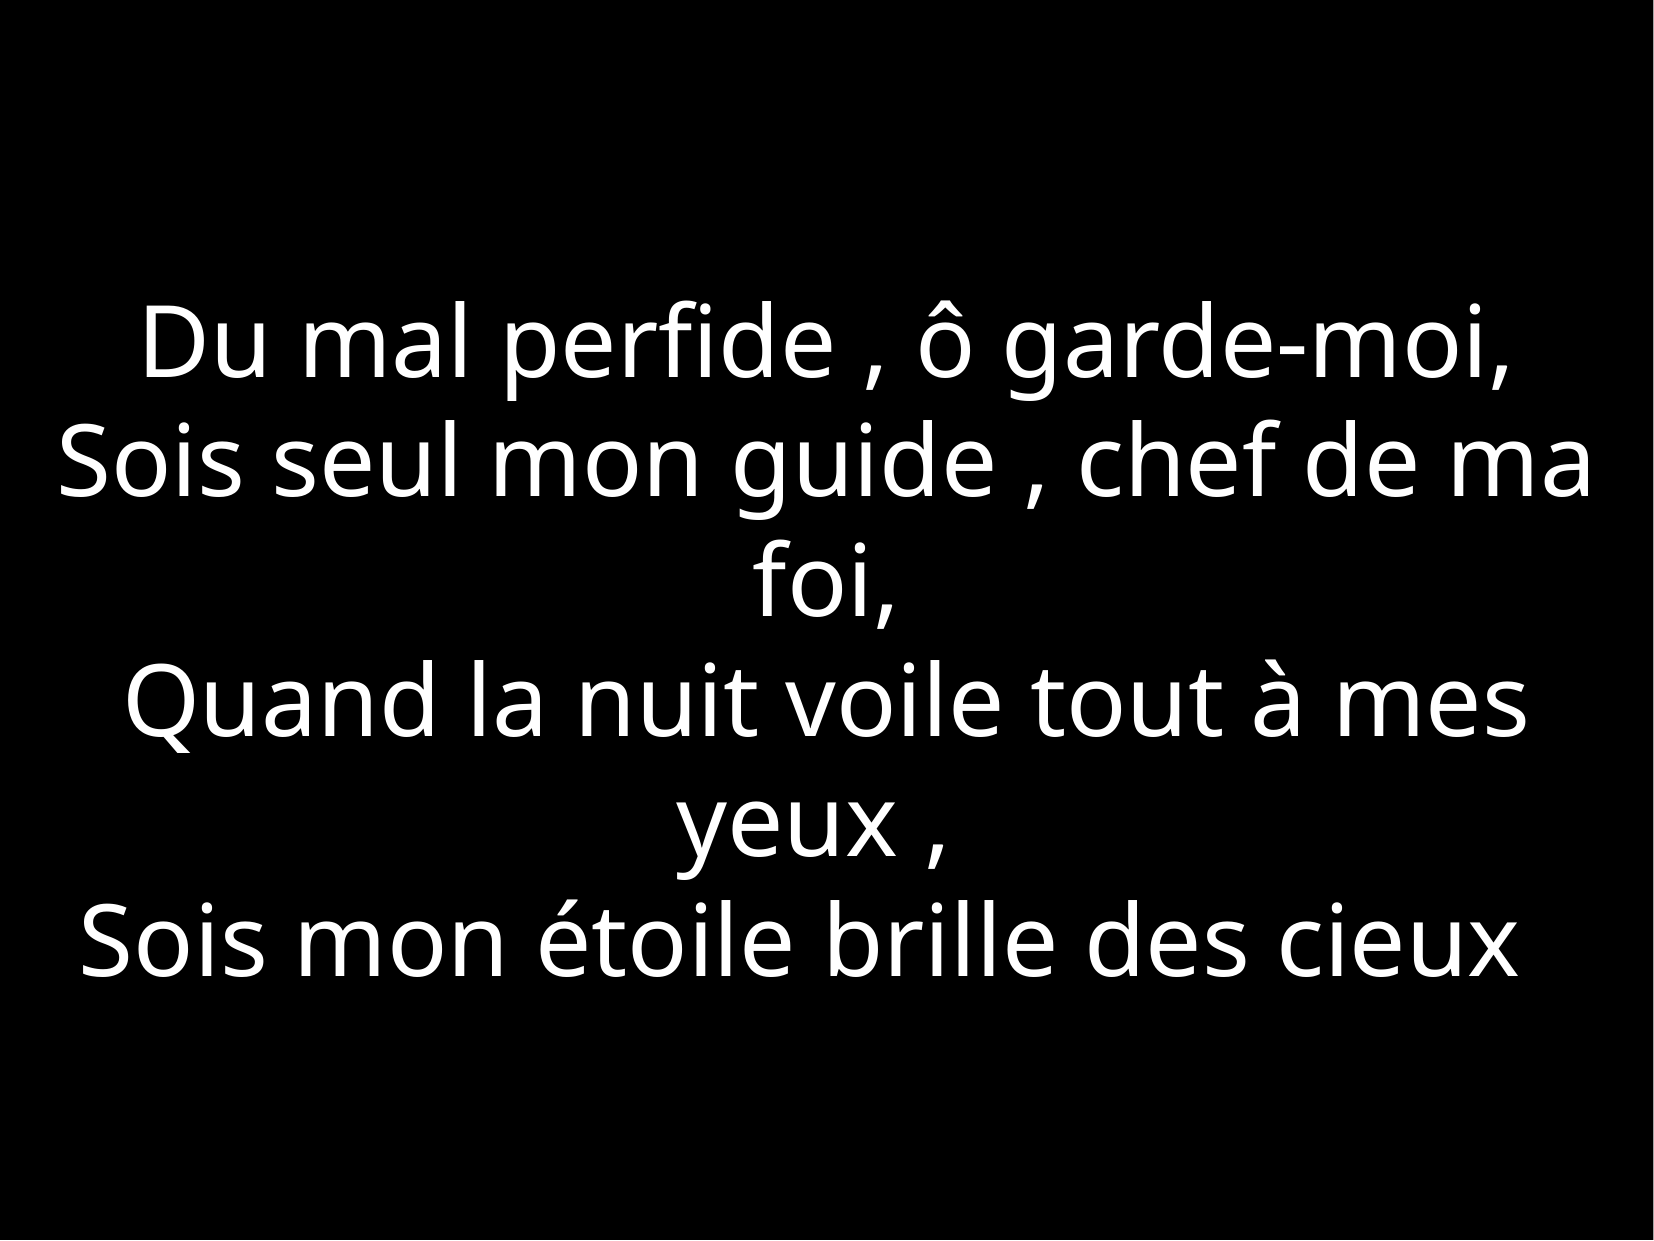

Du mal perfide , ô garde-moi,
Sois seul mon guide , chef de ma foi,
Quand la nuit voile tout à mes yeux ,
Sois mon étoile brille des cieux